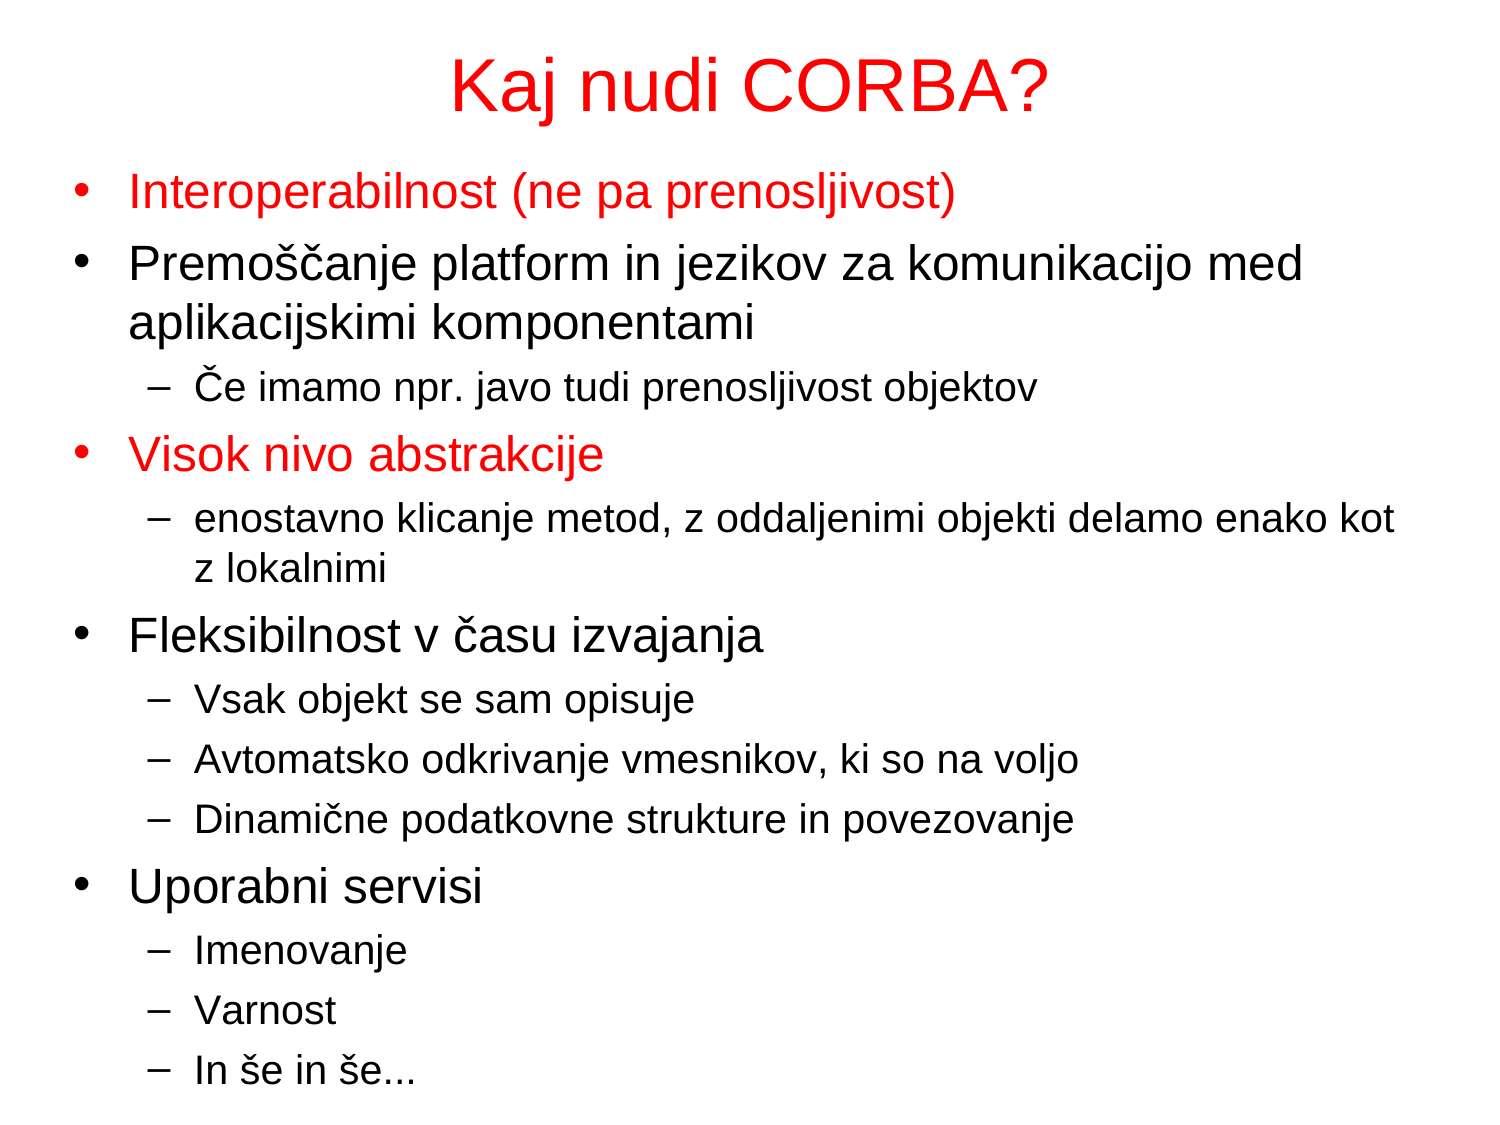

# Kaj nudi CORBA?
Interoperabilnost (ne pa prenosljivost)
Premoščanje platform in jezikov za komunikacijo med aplikacijskimi komponentami
Če imamo npr. javo tudi prenosljivost objektov
Visok nivo abstrakcije
enostavno klicanje metod, z oddaljenimi objekti delamo enako kot z lokalnimi
Fleksibilnost v času izvajanja
Vsak objekt se sam opisuje
Avtomatsko odkrivanje vmesnikov, ki so na voljo
Dinamične podatkovne strukture in povezovanje
Uporabni servisi
Imenovanje
Varnost
In še in še...